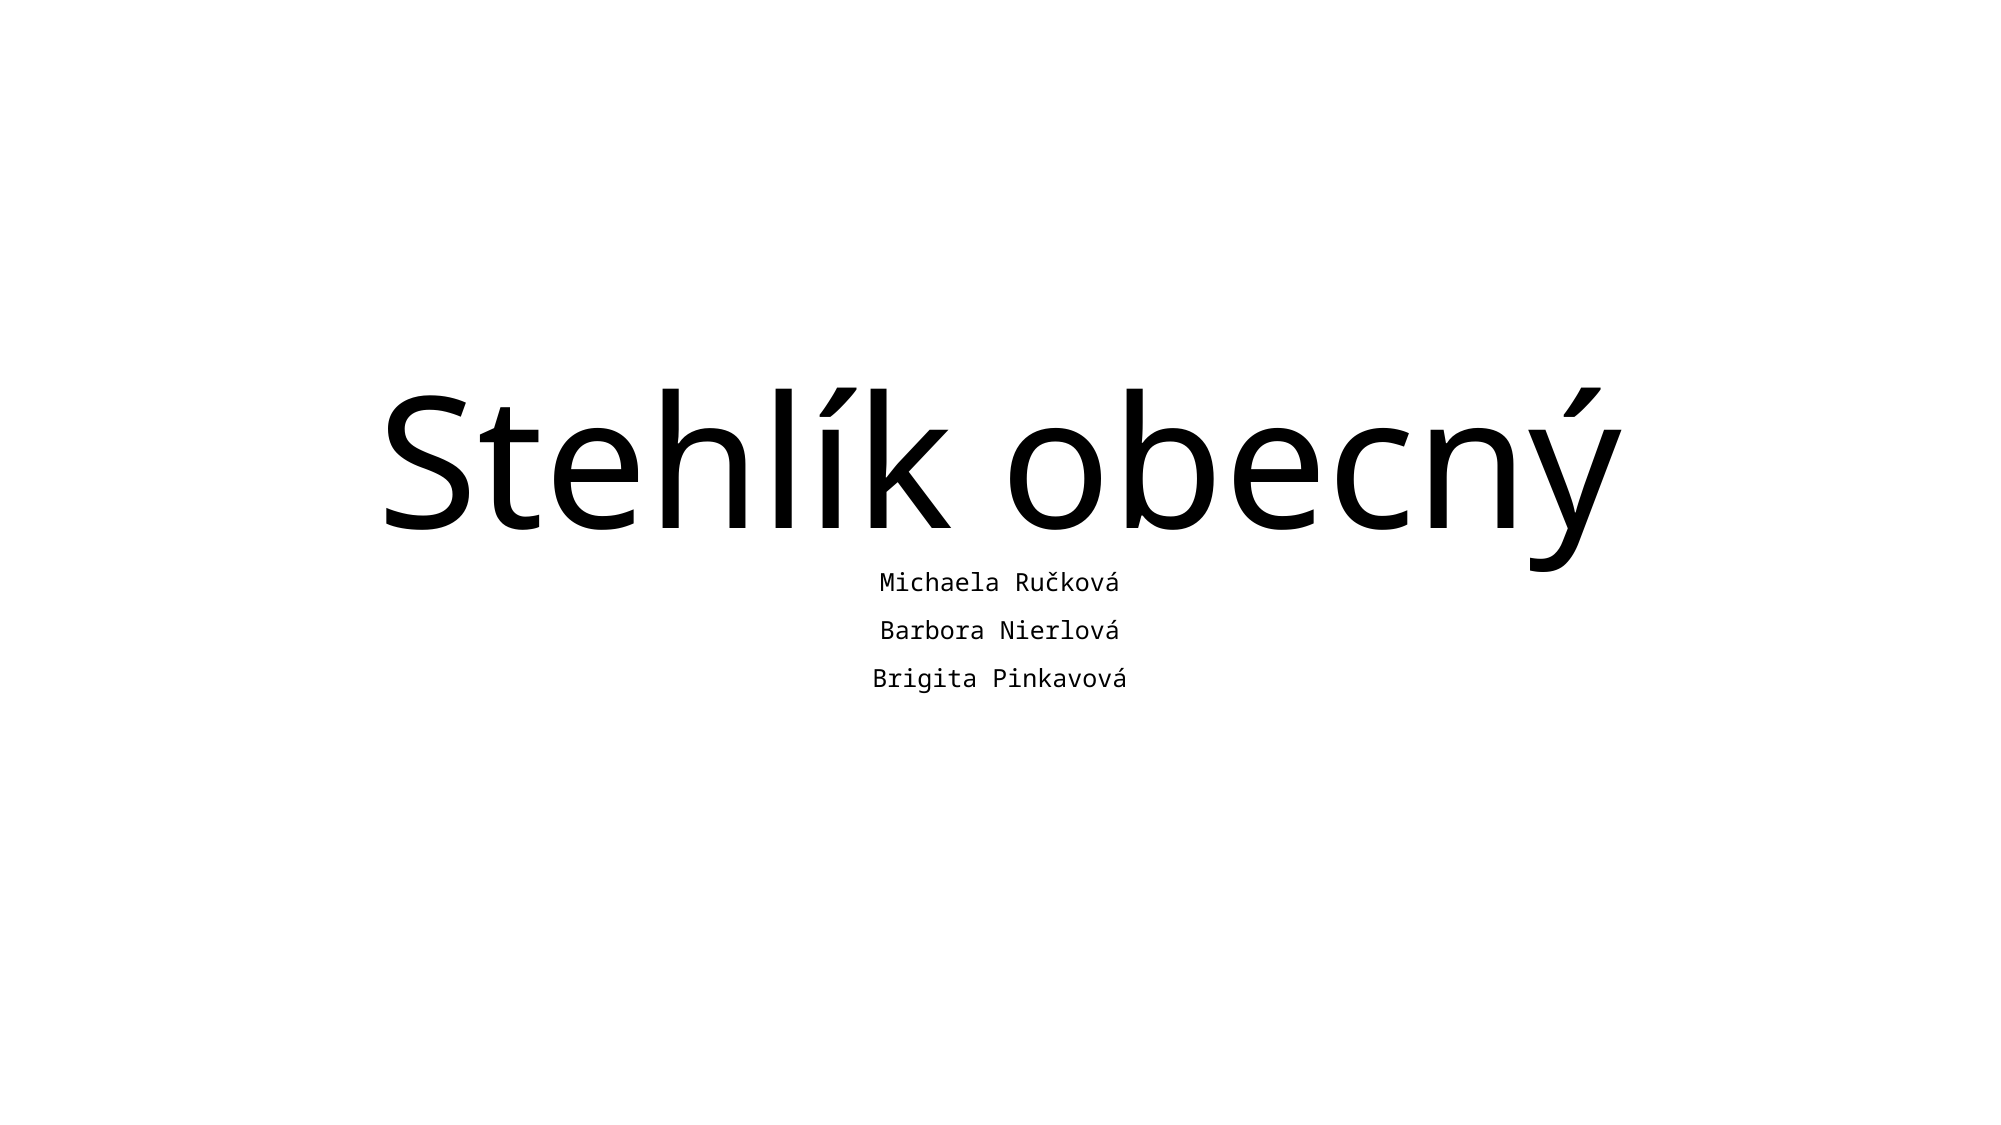

# Stehlík obecný
Michaela Ručková
Barbora Nierlová
Brigita Pinkavová